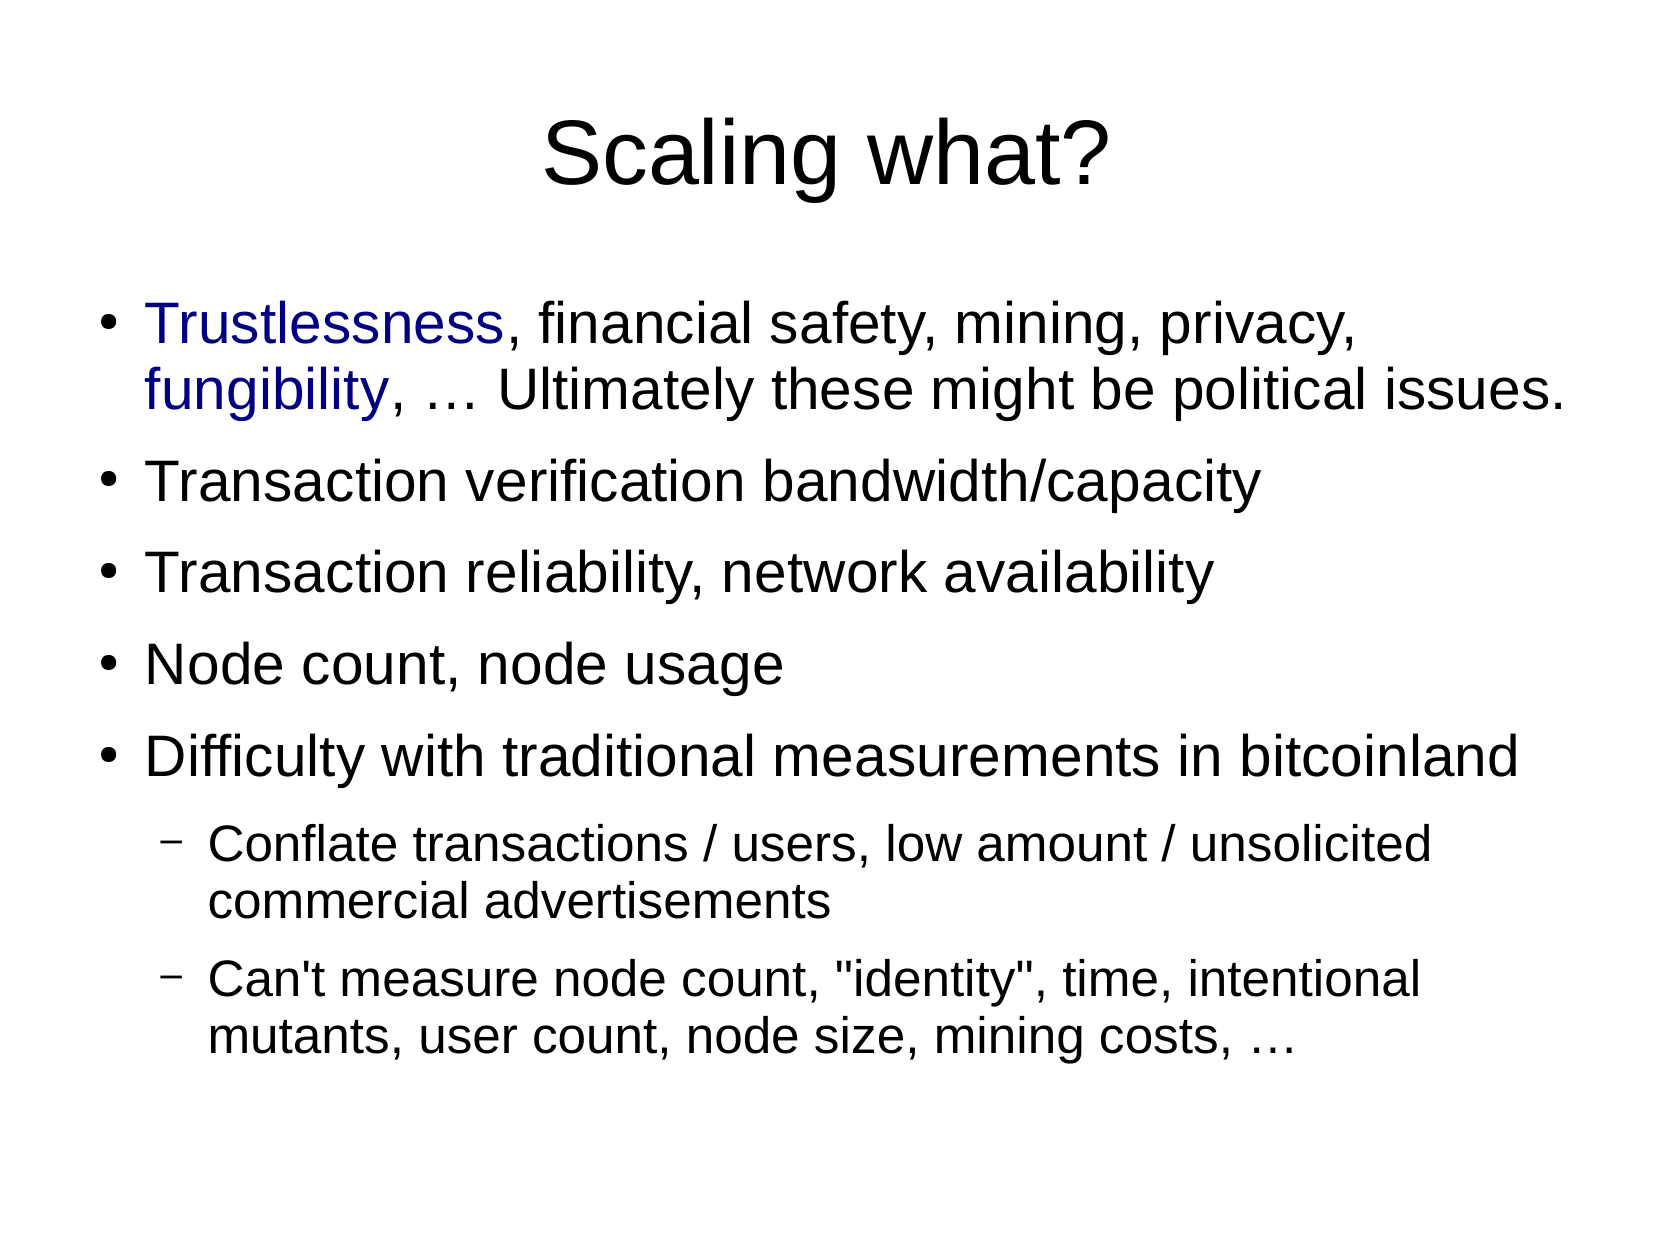

# Scaling what?
Trustlessness, financial safety, mining, privacy, fungibility, … Ultimately these might be political issues.
Transaction verification bandwidth/capacity
Transaction reliability, network availability
Node count, node usage
Difficulty with traditional measurements in bitcoinland
Conflate transactions / users, low amount / unsolicited commercial advertisements
Can't measure node count, "identity", time, intentional mutants, user count, node size, mining costs, …